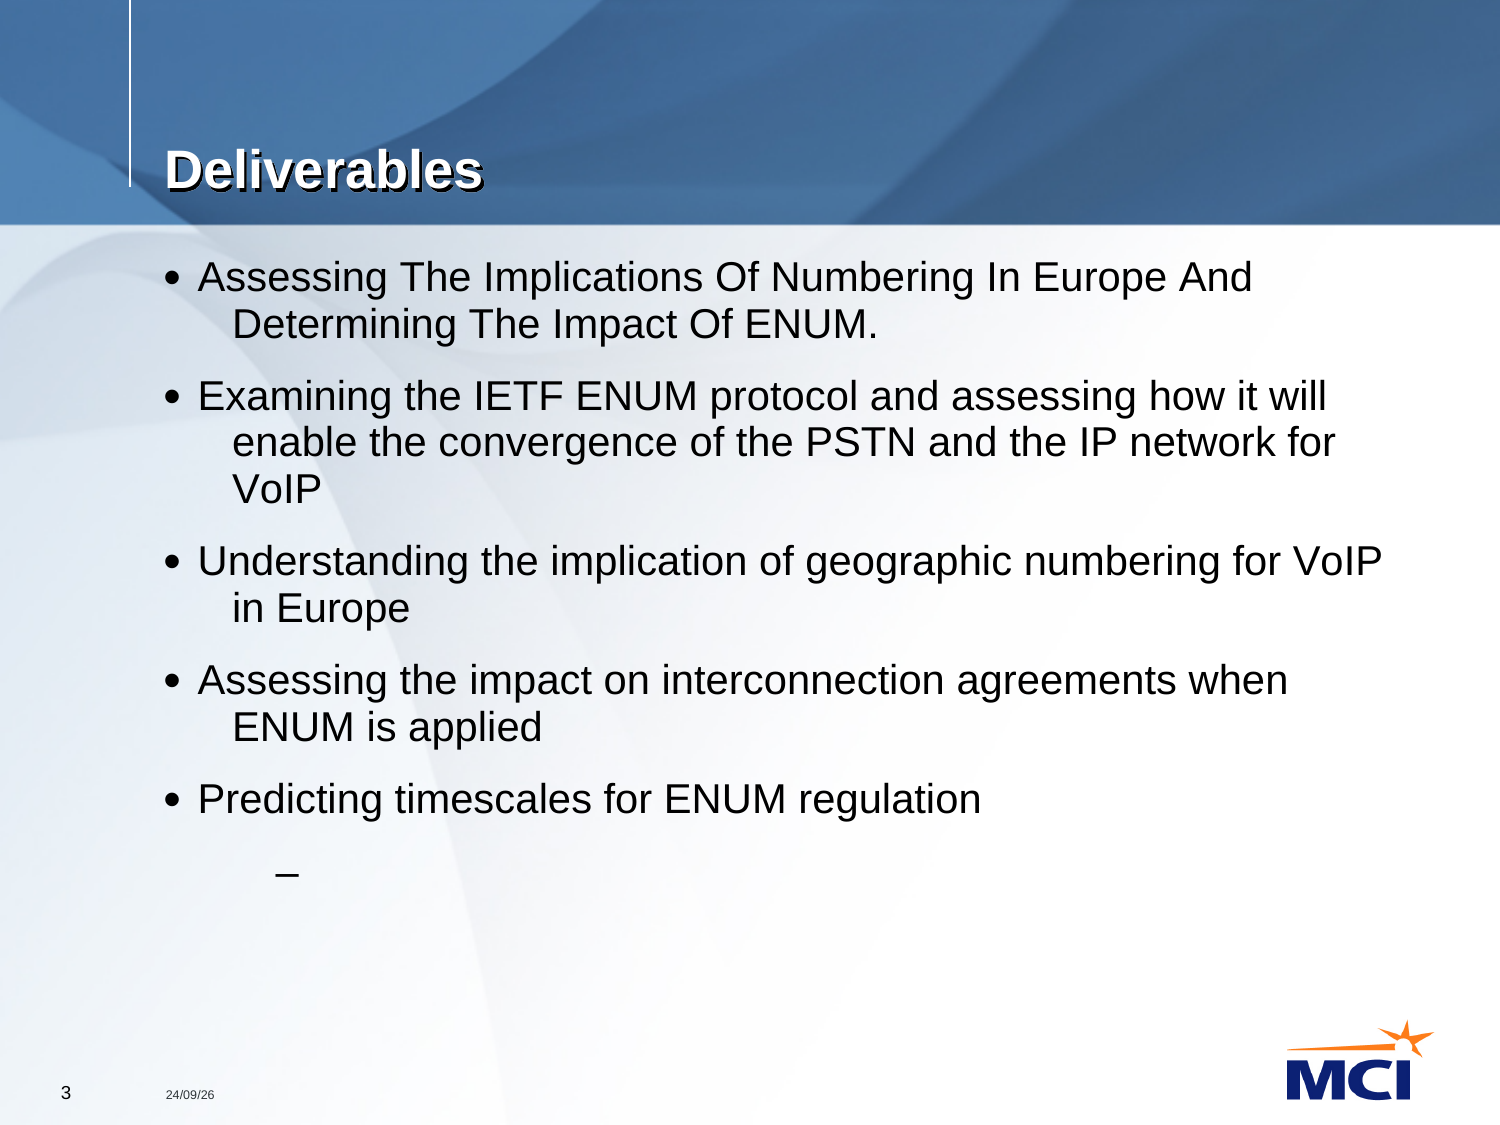

# Deliverables
Assessing The Implications Of Numbering In Europe And Determining The Impact Of ENUM.
Examining the IETF ENUM protocol and assessing how it will enable the convergence of the PSTN and the IP network for VoIP
Understanding the implication of geographic numbering for VoIP in Europe
Assessing the impact on interconnection agreements when ENUM is applied
Predicting timescales for ENUM regulation